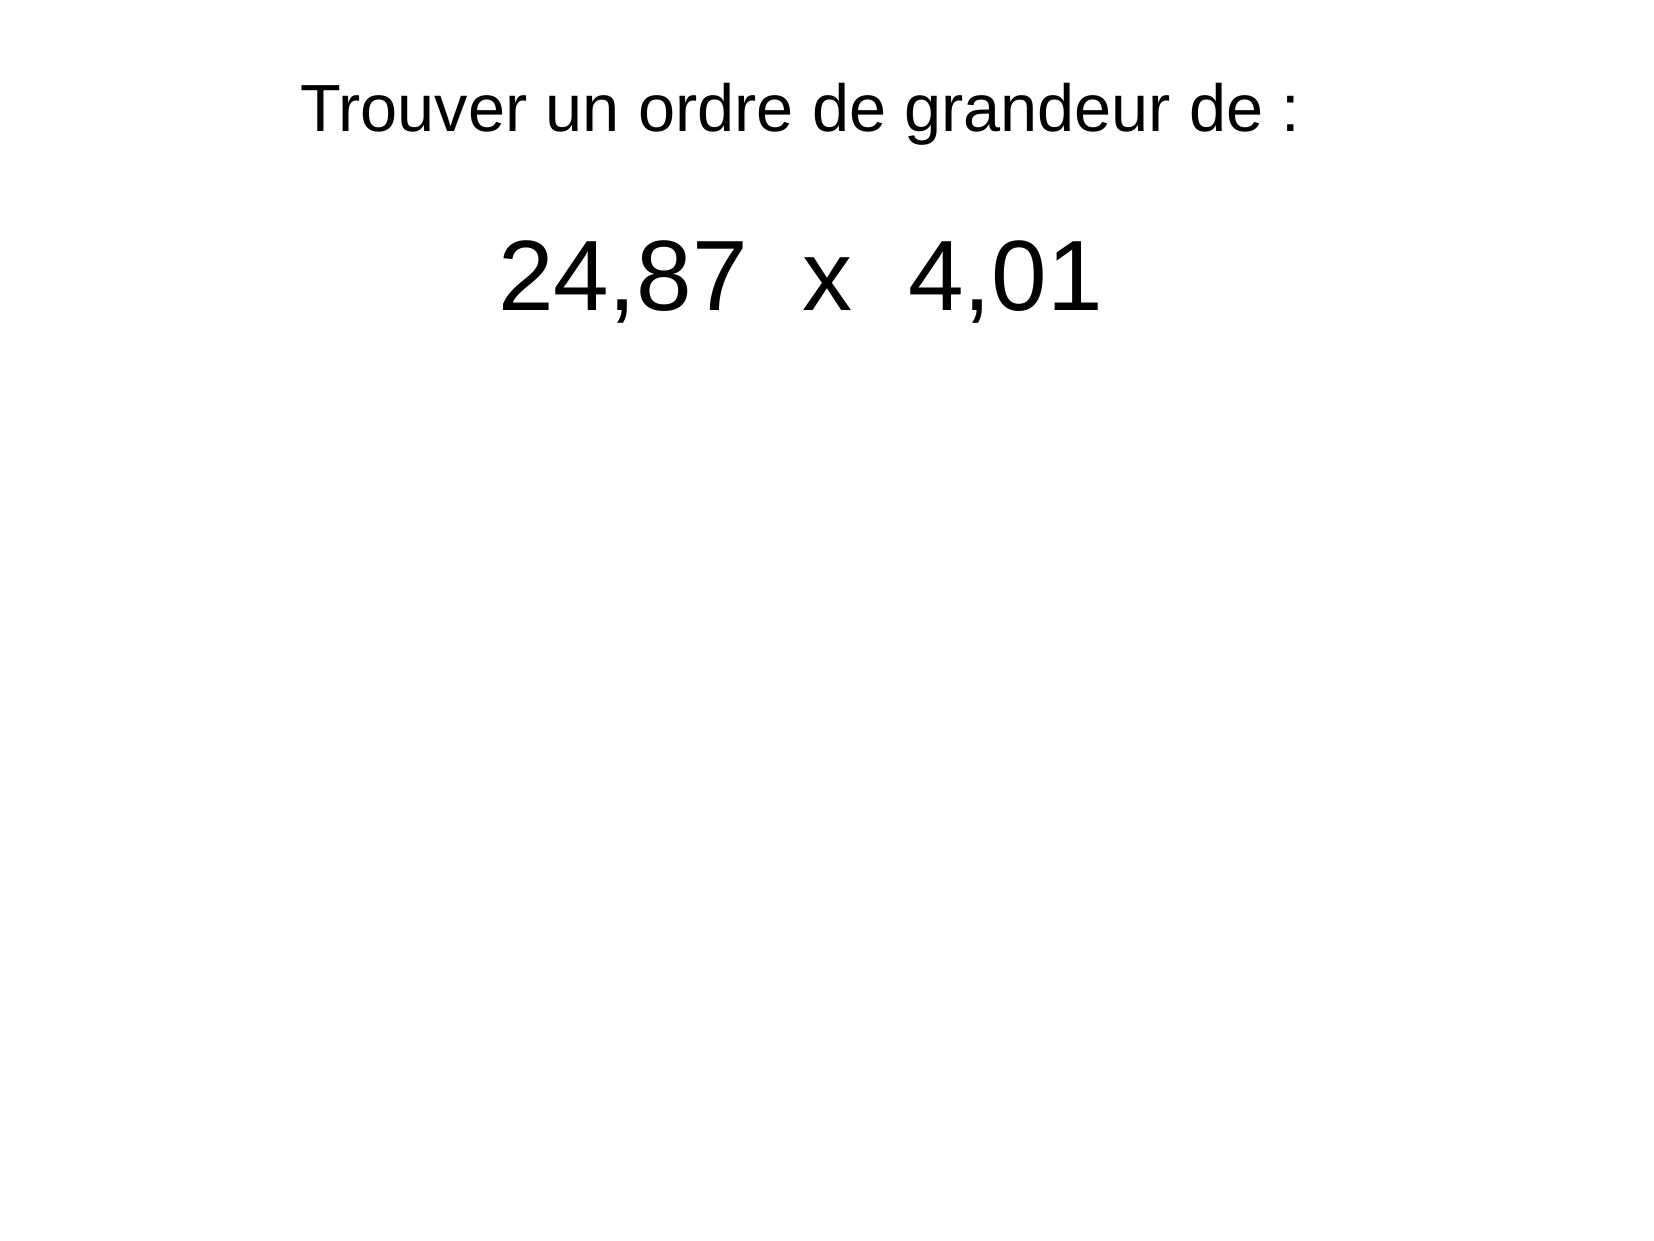

# Trouver un ordre de grandeur de :
24,87 x 4,01